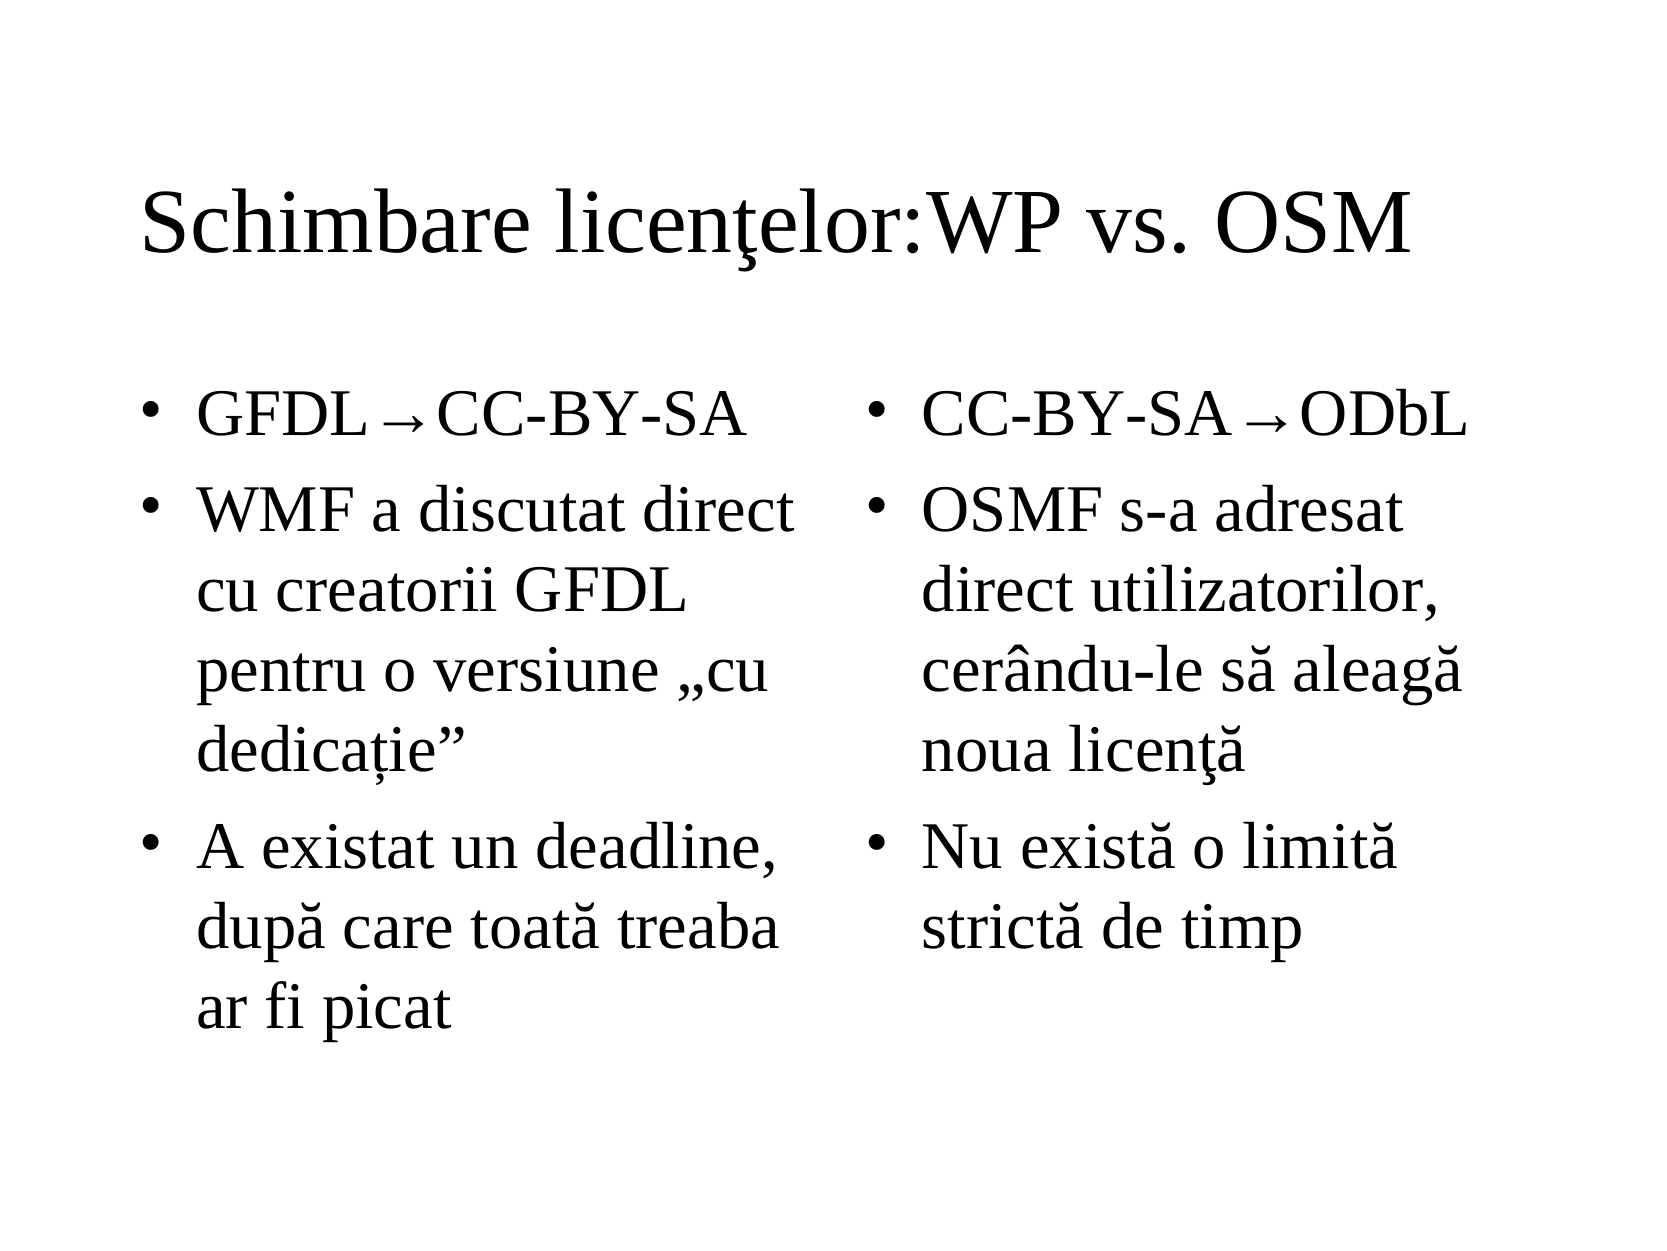

# Schimbare licenţelor:WP vs. OSM
GFDL→CC-BY-SA
WMF a discutat direct cu creatorii GFDL pentru o versiune „cu dedicație”
A existat un deadline, după care toată treaba ar fi picat
CC-BY-SA→ODbL
OSMF s-a adresat direct utilizatorilor, cerându-le să aleagă noua licenţă
Nu există o limită strictă de timp